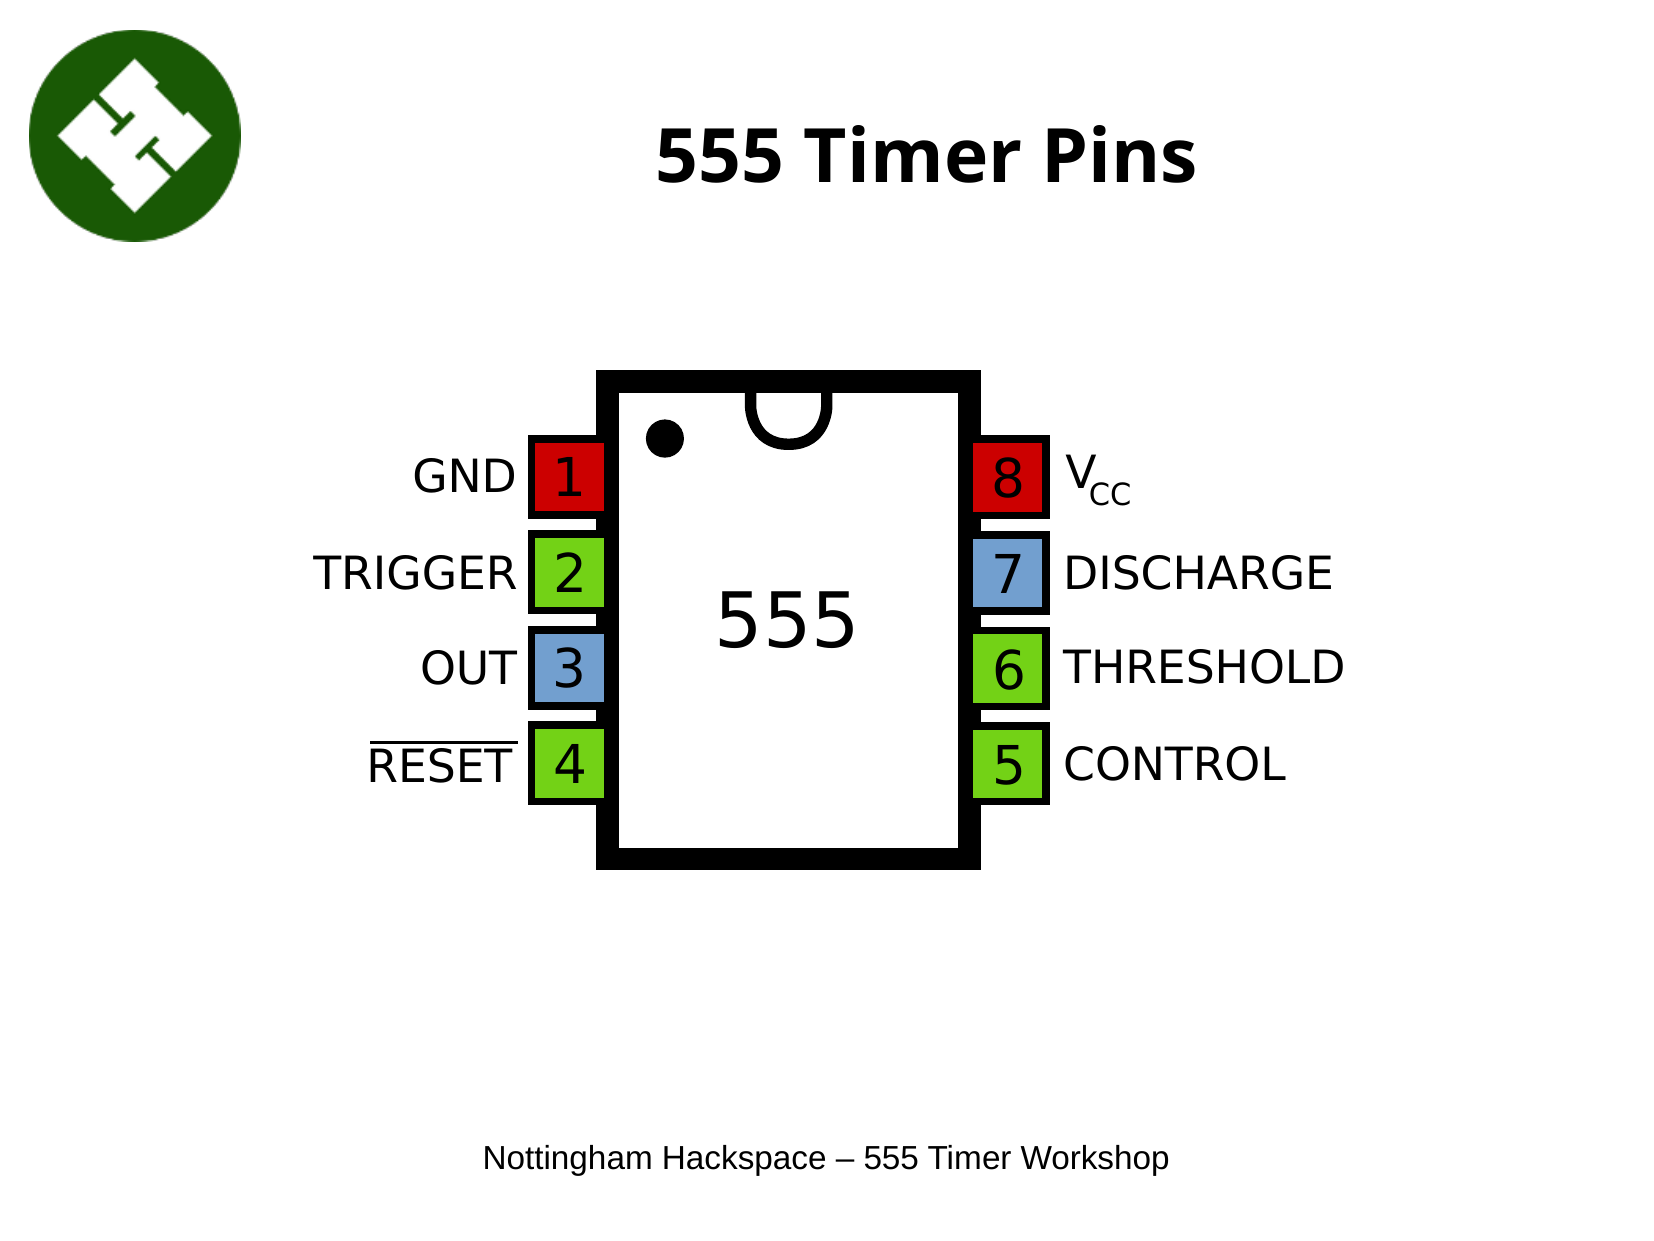

# 555 Timer Pins
Nottinghack Elecronics - 555 Timer